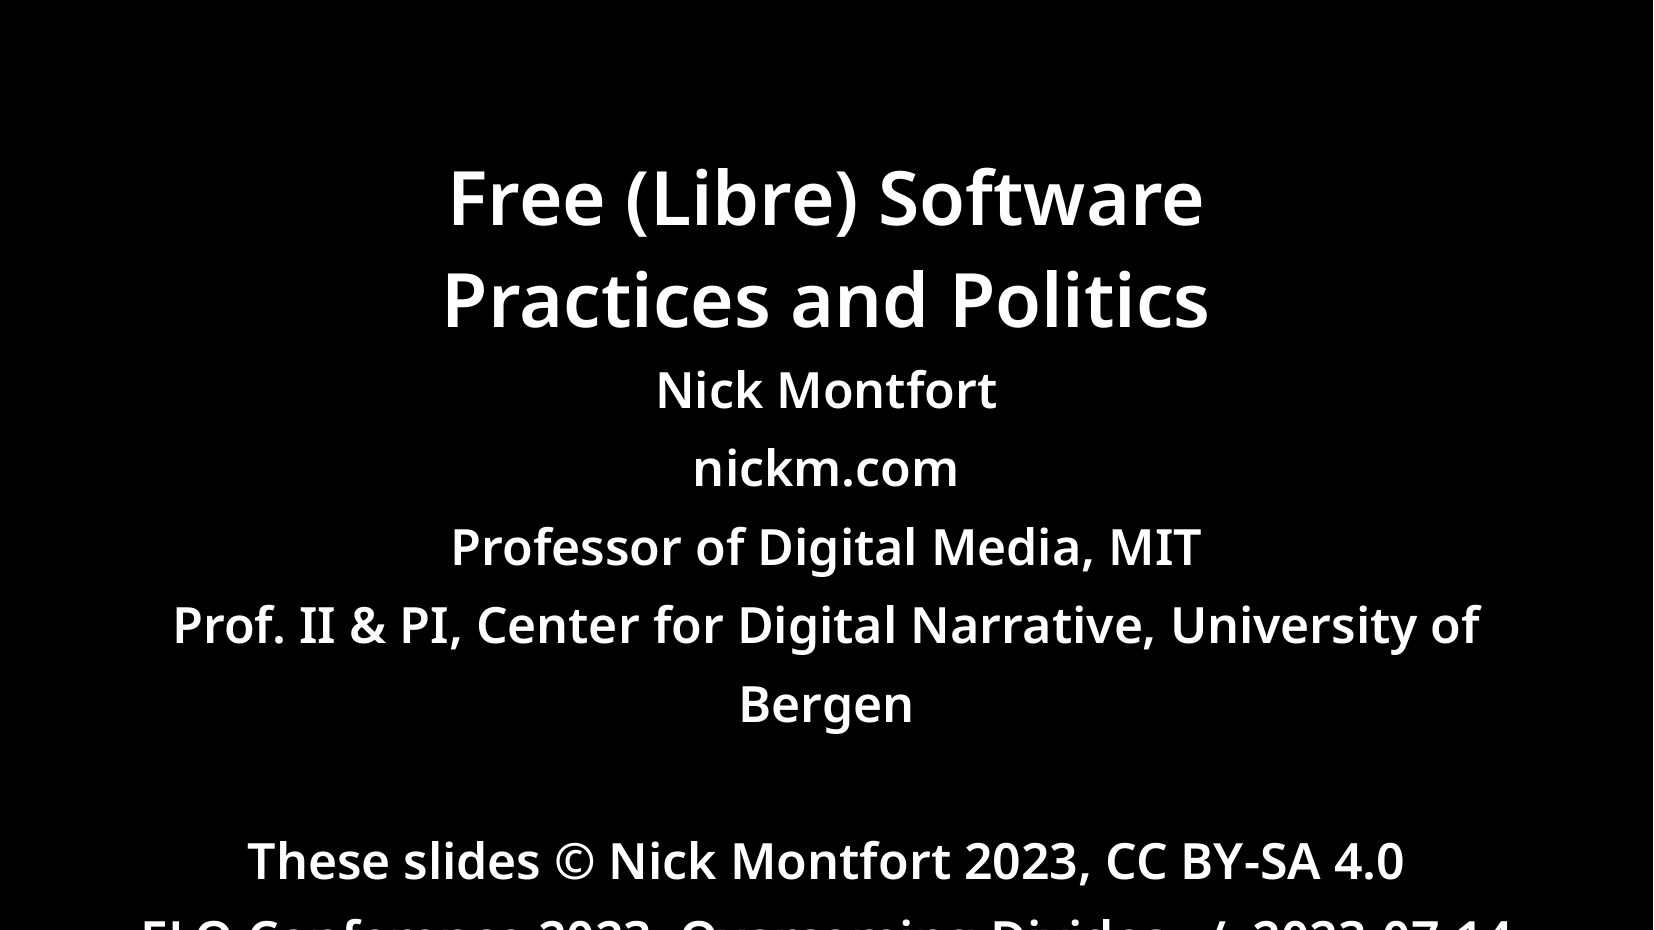

Free (Libre) Software
Practices and Politics
# Nick Montfort
nickm.com
Professor of Digital Media, MIT
Prof. II & PI, Center for Digital Narrative, University of Bergen
These slides © Nick Montfort 2023, CC BY-SA 4.0
ELO Conference 2023, Overcoming Divides / 2023-07-14